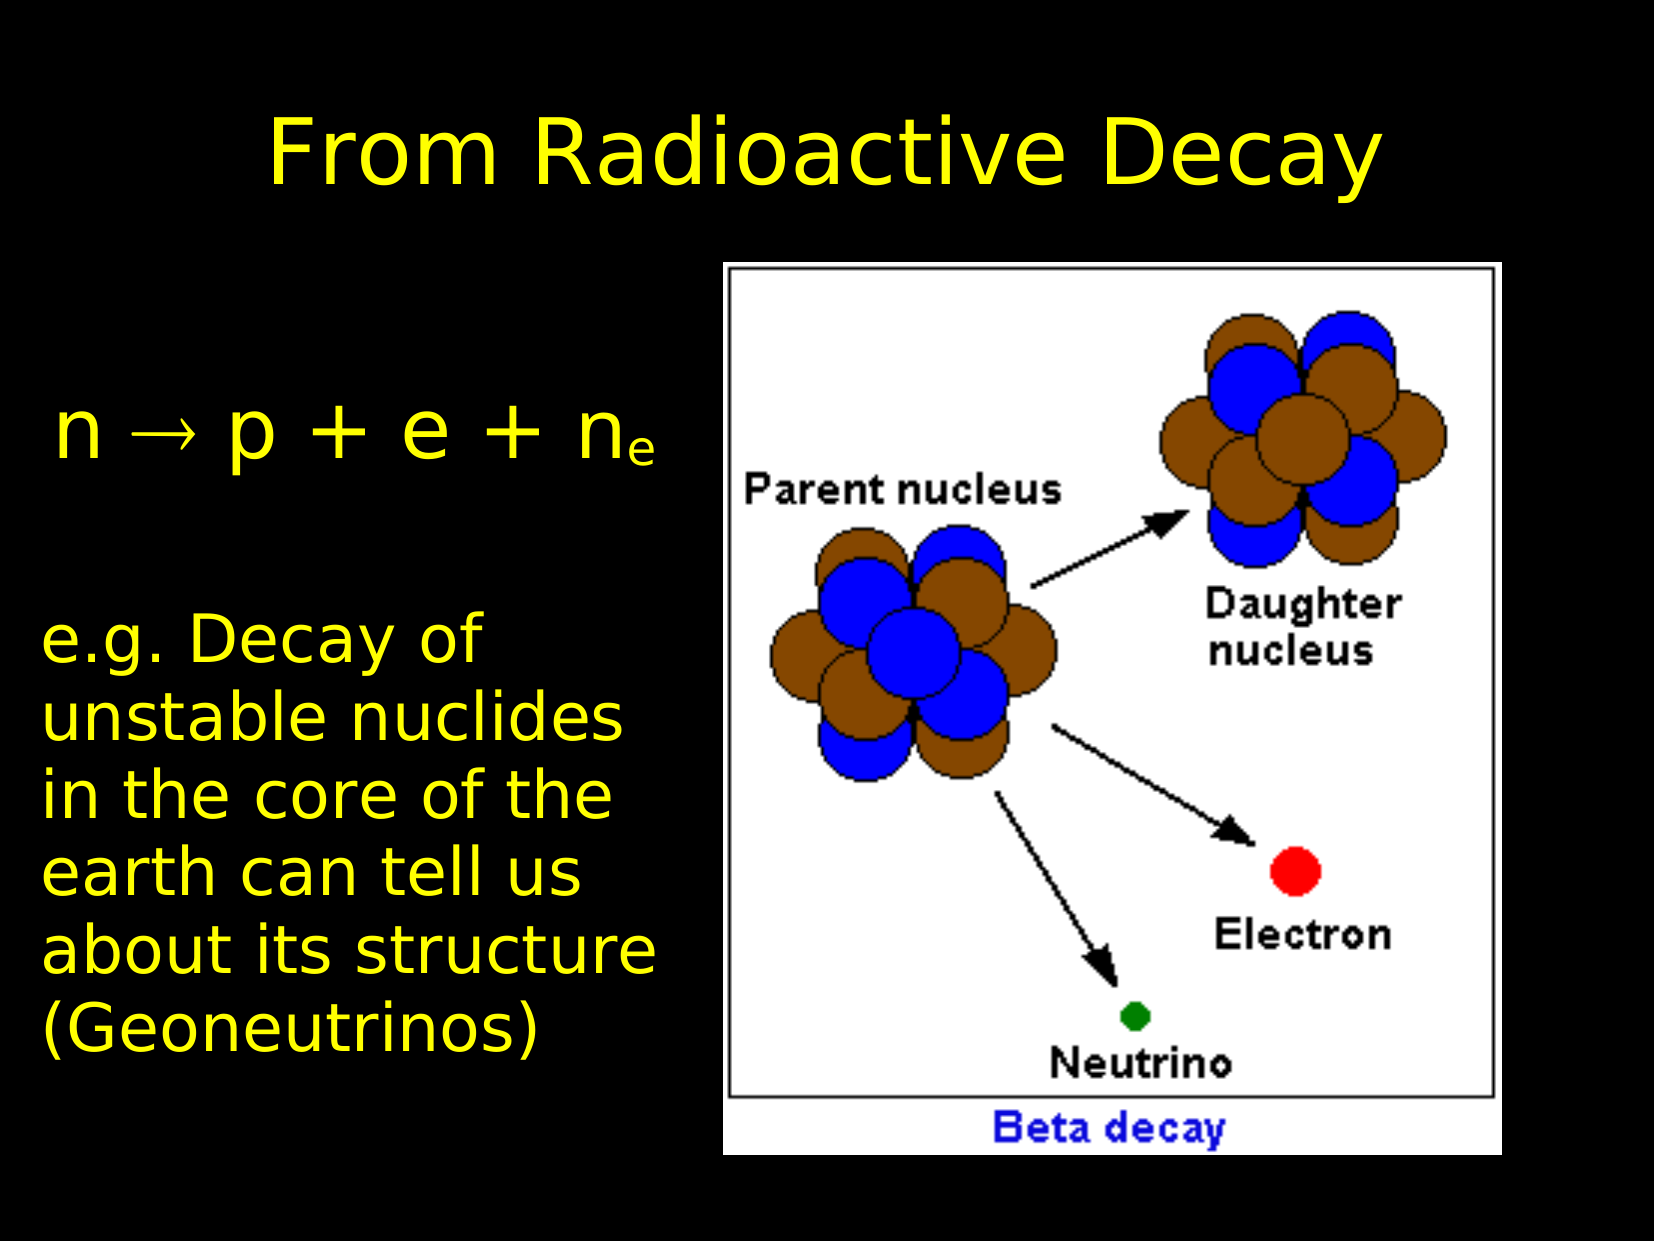

# From Radioactive Decay
n  p + e + ne
e.g. Decay of
unstable nuclides
in the core of the
earth can tell us
about its structure
(Geoneutrinos)